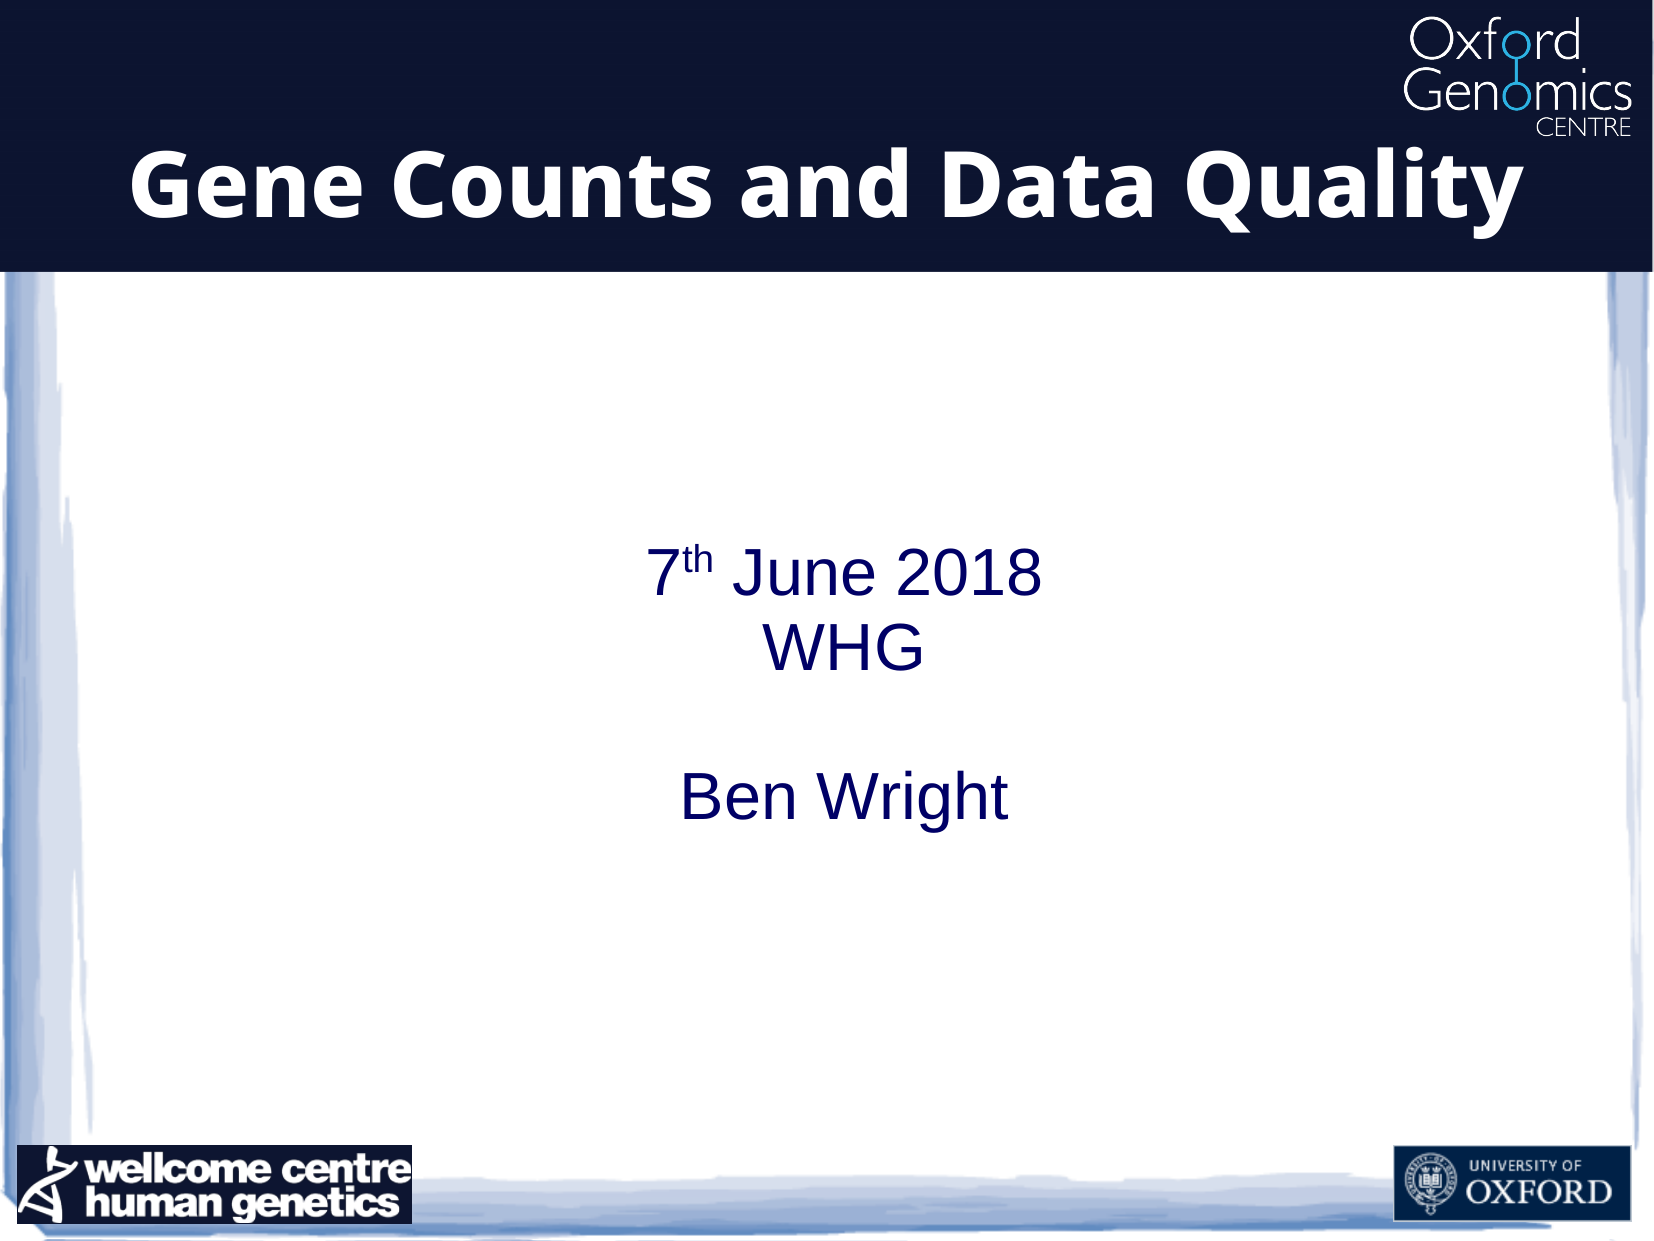

# Gene Counts and Data Quality
7th June 2018
WHG
Ben Wright